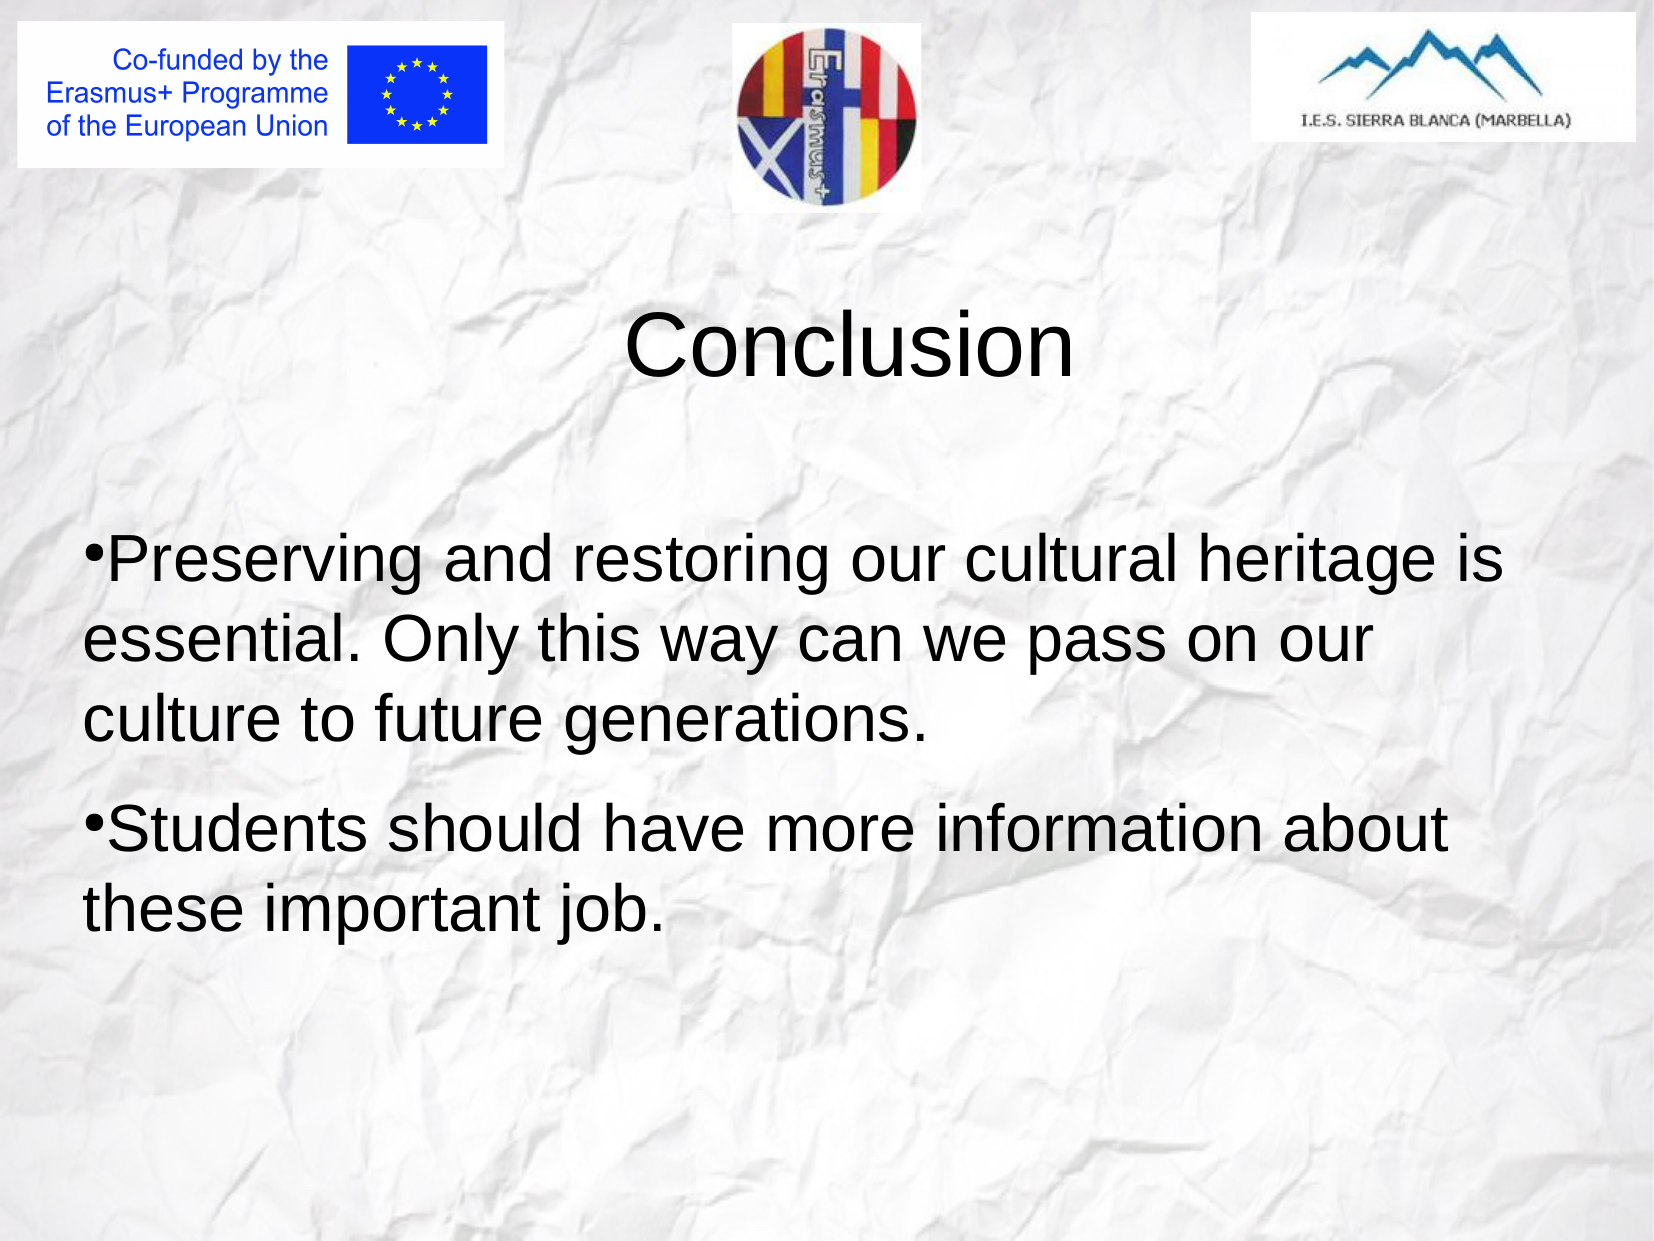

# Conclusion
Preserving and restoring our cultural heritage is essential. Only this way can we pass on our culture to future generations.
Students should have more information about these important job.